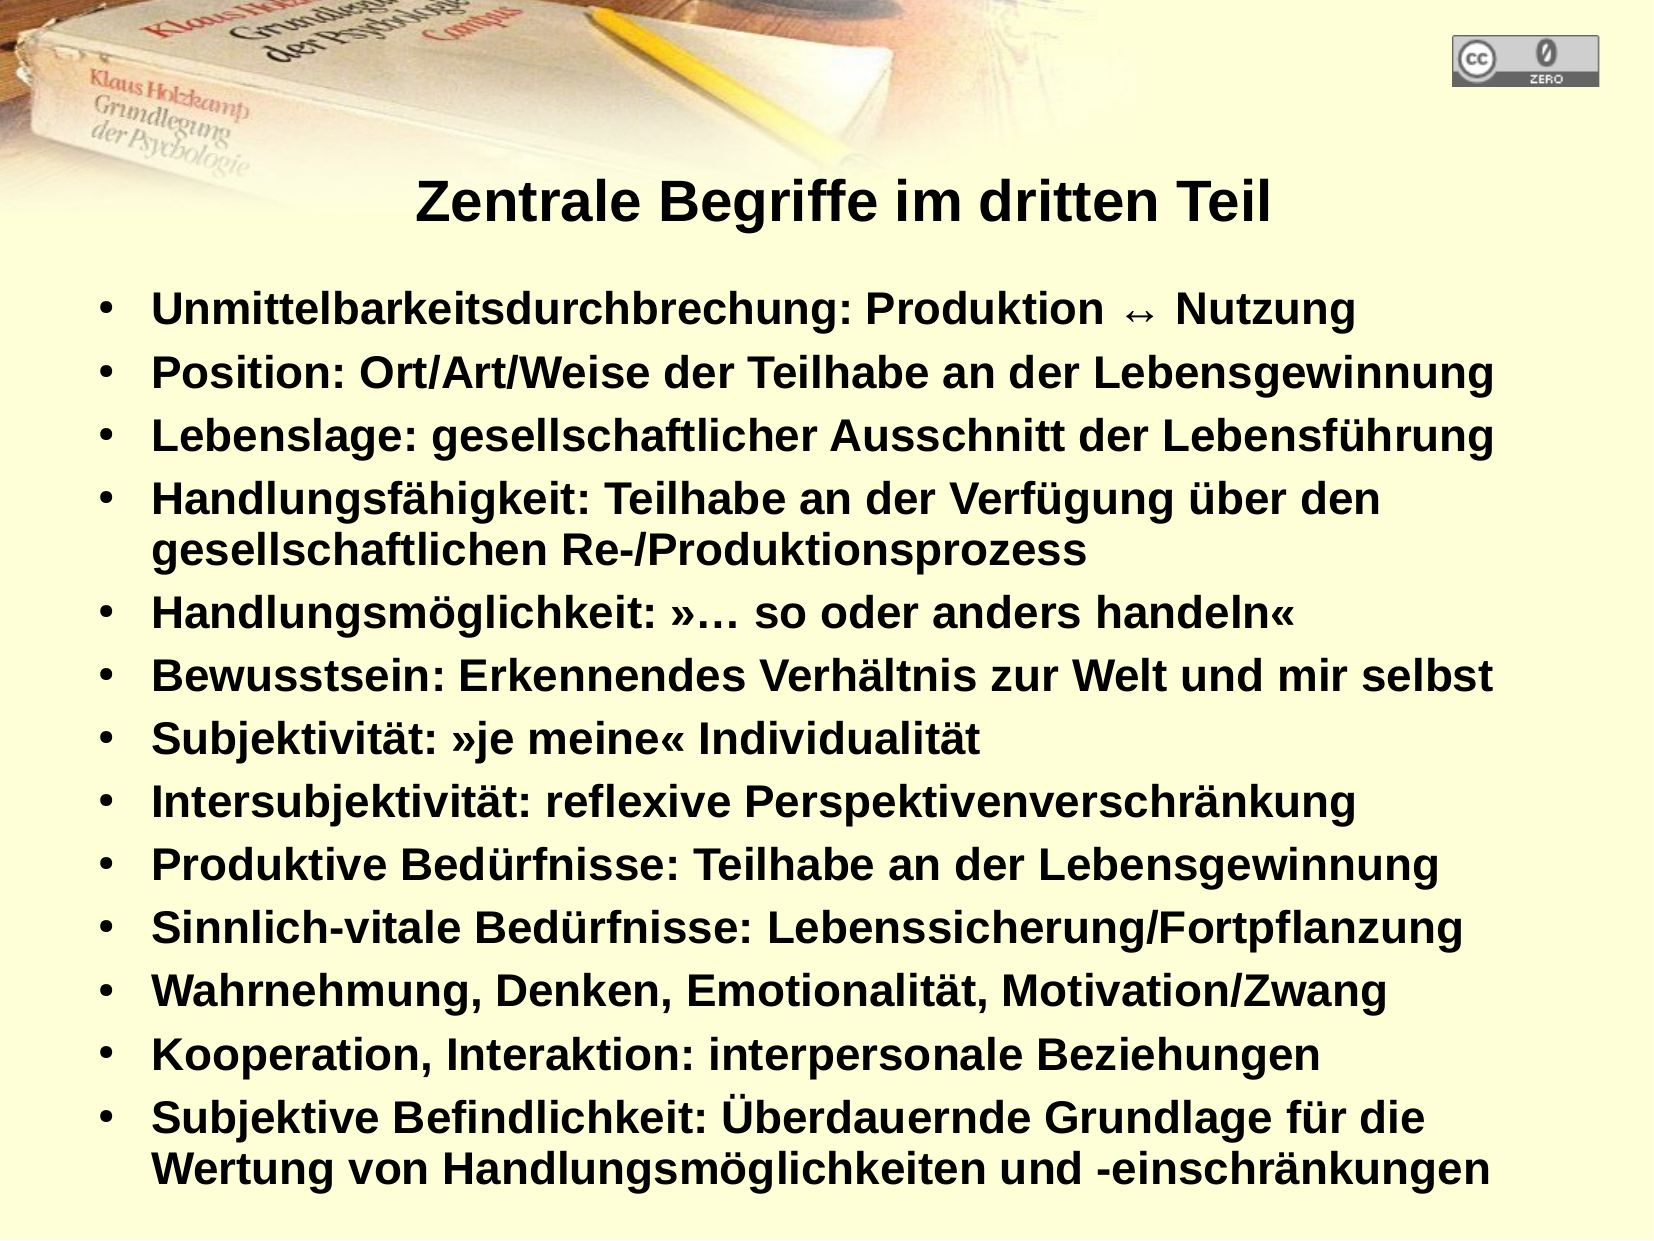

# Zentrale Begriffe im dritten Teil
Unmittelbarkeitsdurchbrechung: Produktion ↔ Nutzung
Position: Ort/Art/Weise der Teilhabe an der Lebensgewinnung
Lebenslage: gesellschaftlicher Ausschnitt der Lebensführung
Handlungsfähigkeit: Teilhabe an der Verfügung über den gesellschaftlichen Re-/Produktionsprozess
Handlungsmöglichkeit: »… so oder anders handeln«
Bewusstsein: Erkennendes Verhältnis zur Welt und mir selbst
Subjektivität: »je meine« Individualität
Intersubjektivität: reflexive Perspektivenverschränkung
Produktive Bedürfnisse: Teilhabe an der Lebensgewinnung
Sinnlich-vitale Bedürfnisse: Lebenssicherung/Fortpflanzung
Wahrnehmung, Denken, Emotionalität, Motivation/Zwang
Kooperation, Interaktion: interpersonale Beziehungen
Subjektive Befindlichkeit: Überdauernde Grundlage für die Wertung von Handlungsmöglichkeiten und -einschränkungen